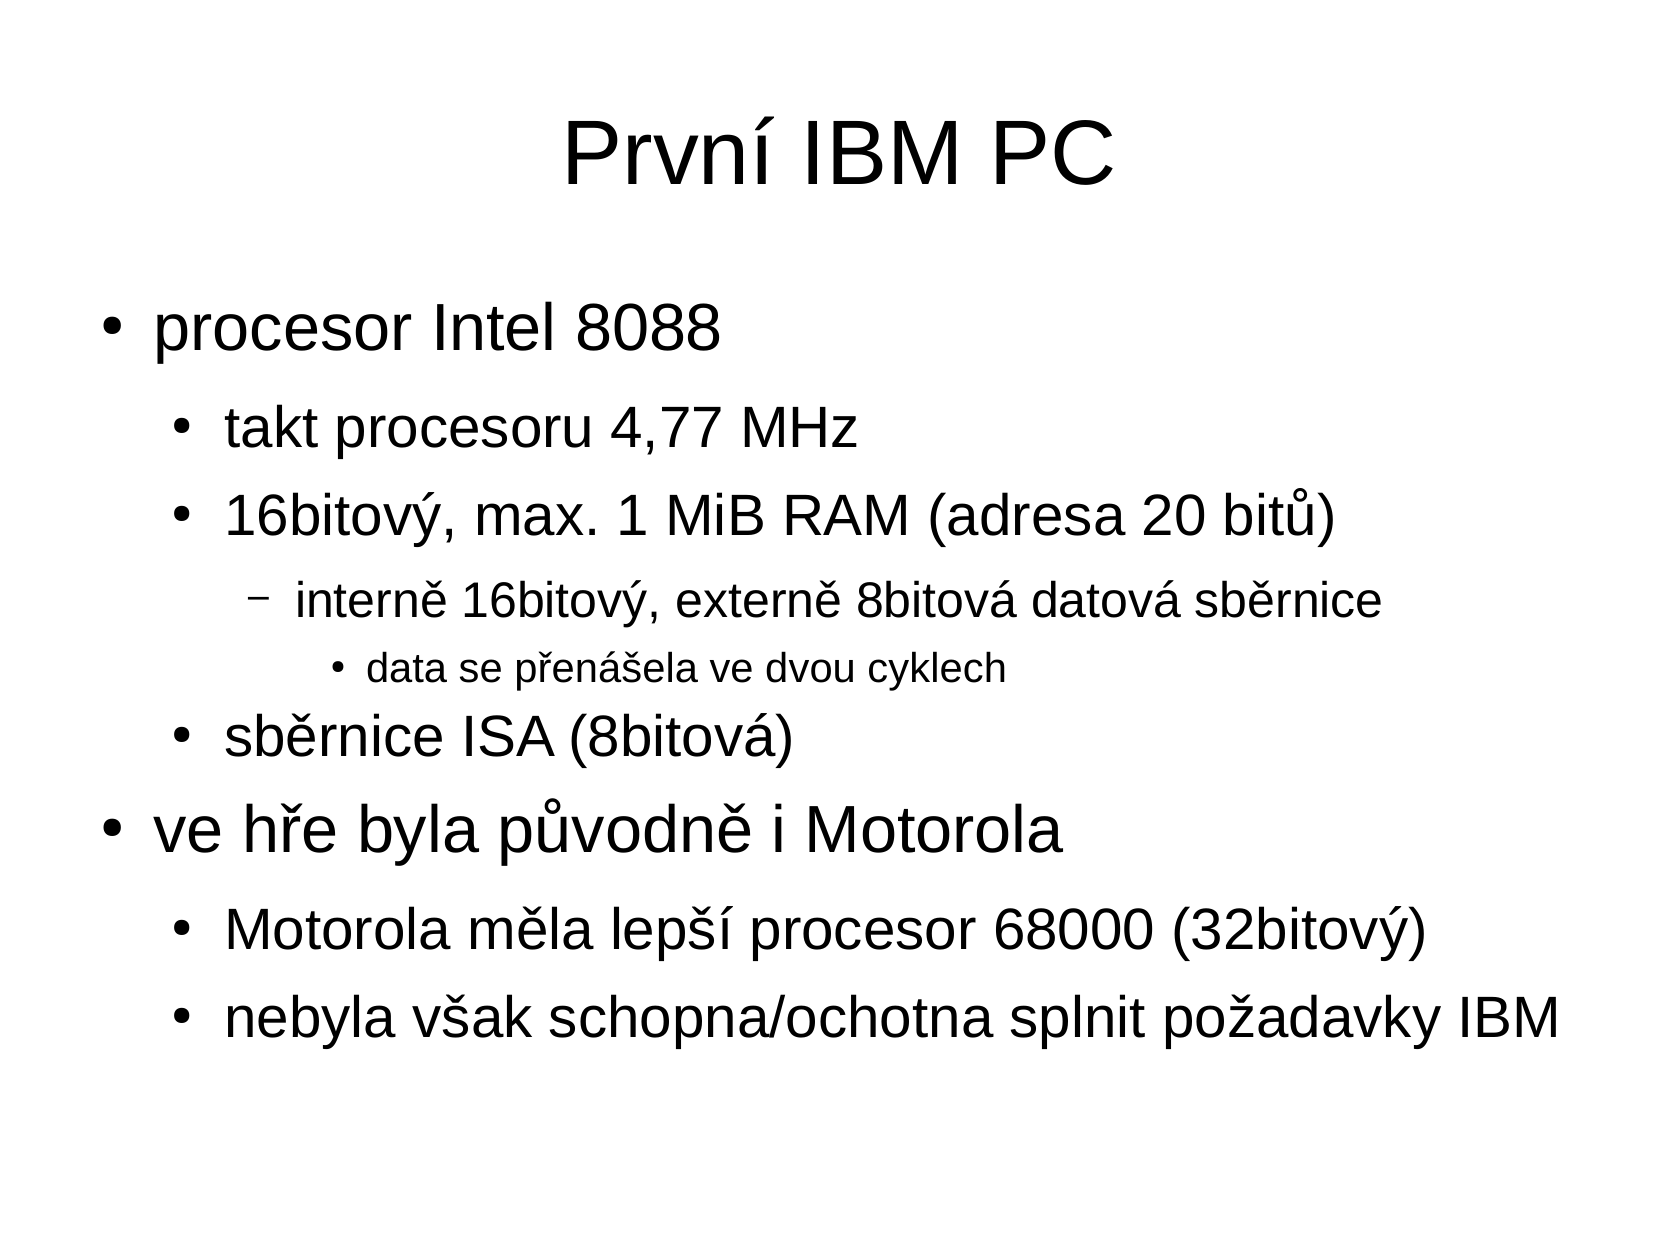

# První IBM PC
procesor Intel 8088
takt procesoru 4,77 MHz
16bitový, max. 1 MiB RAM (adresa 20 bitů)
interně 16bitový, externě 8bitová datová sběrnice
data se přenášela ve dvou cyklech
sběrnice ISA (8bitová)
ve hře byla původně i Motorola
Motorola měla lepší procesor 68000 (32bitový)
nebyla však schopna/ochotna splnit požadavky IBM